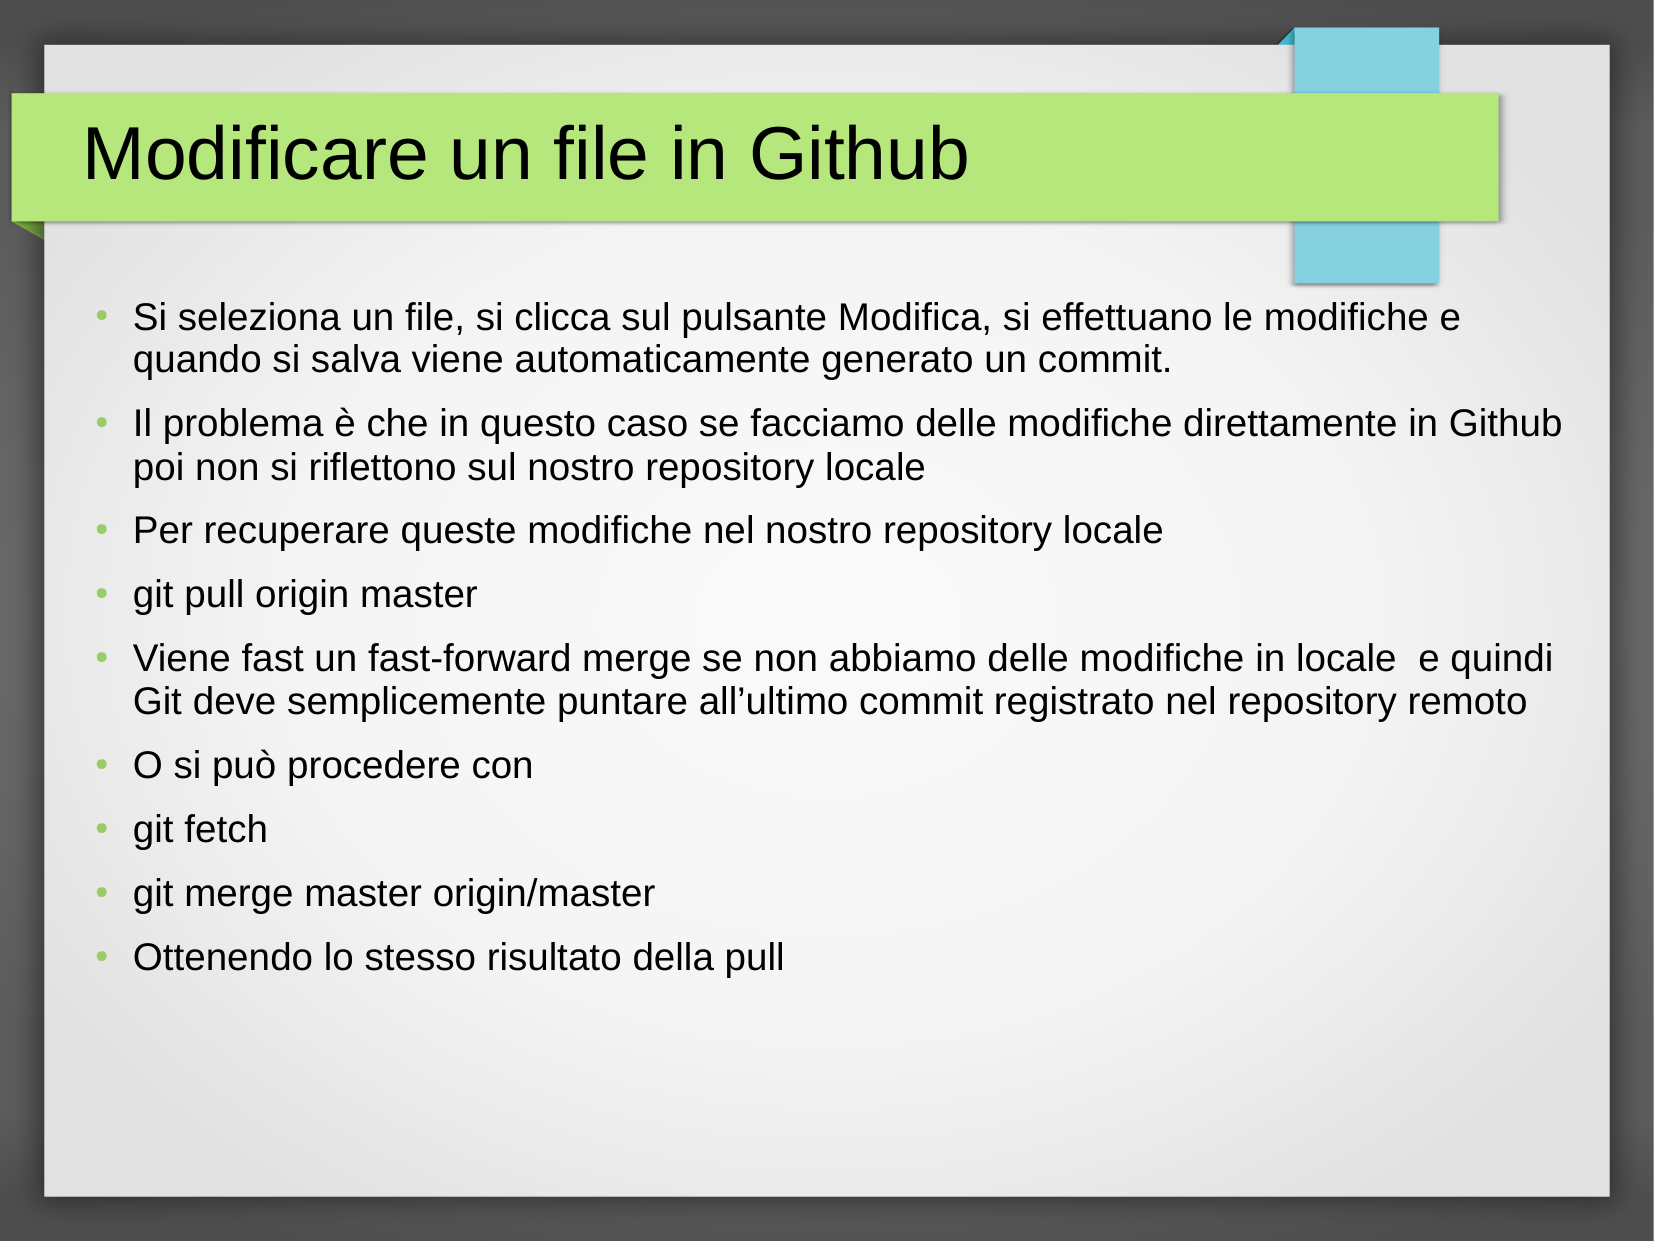

# Modificare un file in Github
Si seleziona un file, si clicca sul pulsante Modifica, si effettuano le modifiche e quando si salva viene automaticamente generato un commit.
Il problema è che in questo caso se facciamo delle modifiche direttamente in Github poi non si riflettono sul nostro repository locale
Per recuperare queste modifiche nel nostro repository locale
git pull origin master
Viene fast un fast-forward merge se non abbiamo delle modifiche in locale e quindi Git deve semplicemente puntare all’ultimo commit registrato nel repository remoto
O si può procedere con
git fetch
git merge master origin/master
Ottenendo lo stesso risultato della pull